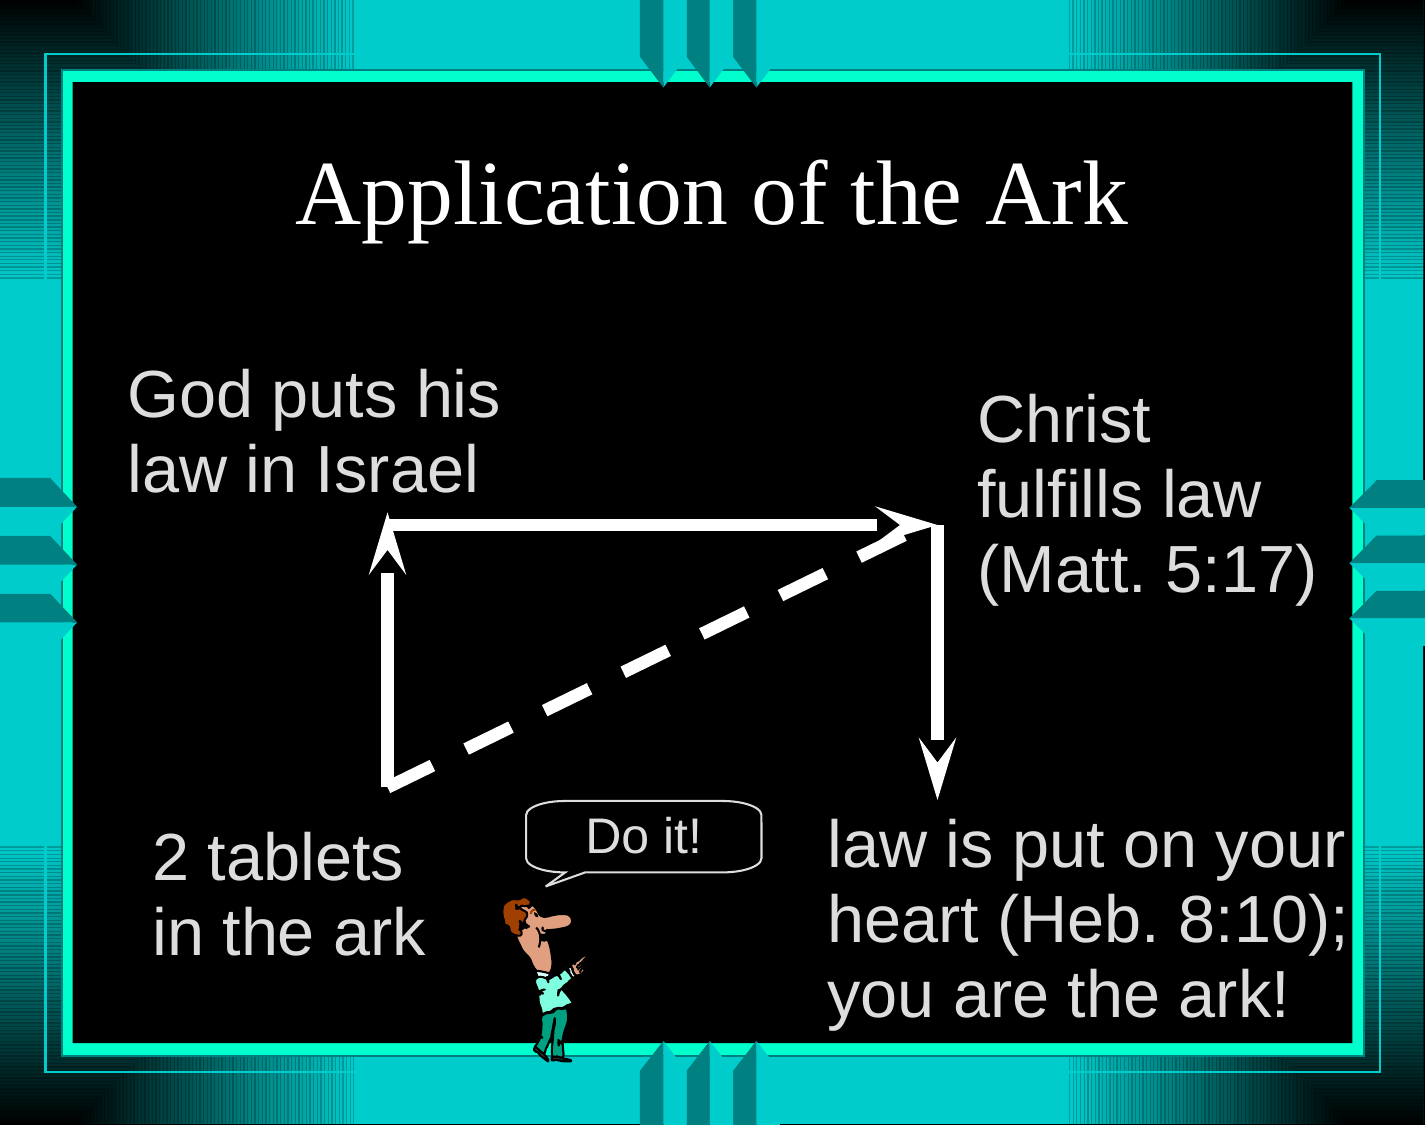

# Application of the Ark
God puts his law in Israel
Christ fulfills law (Matt. 5:17)
law is put on your heart (Heb. 8:10); you are the ark!
Do it!
2 tablets in the ark